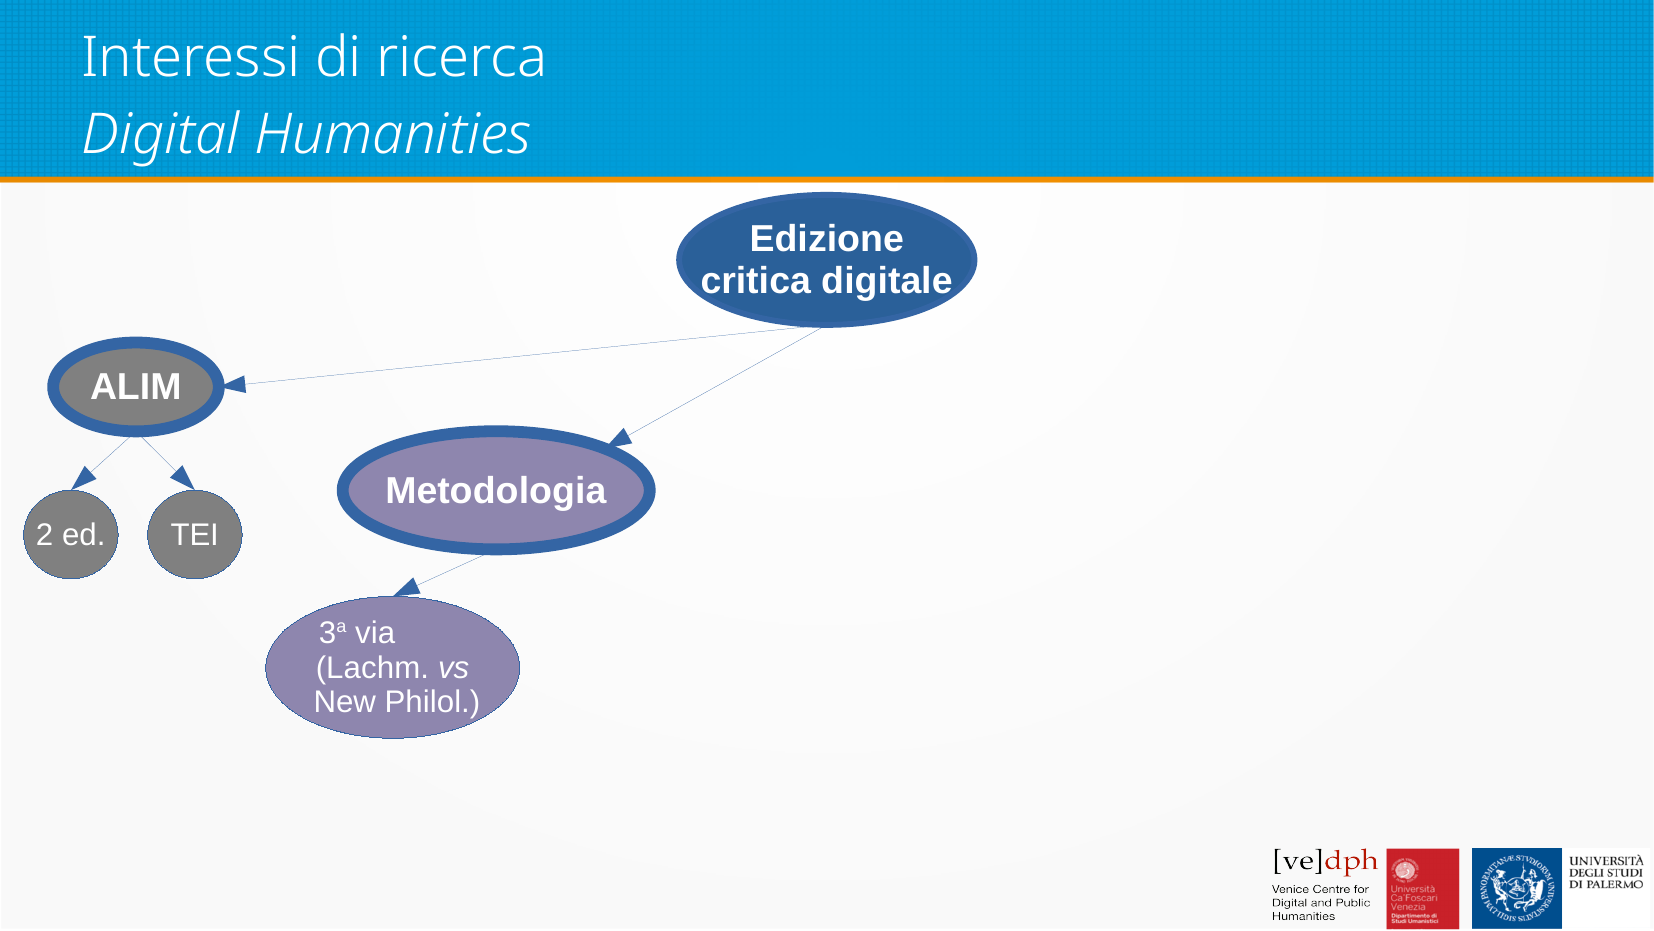

# Interessi di ricerca Digital Humanities
Edizione
critica digitale
ALIM
Metodologia
2 ed.
TEI
3a via
(Lachm. vs
 New Philol.)